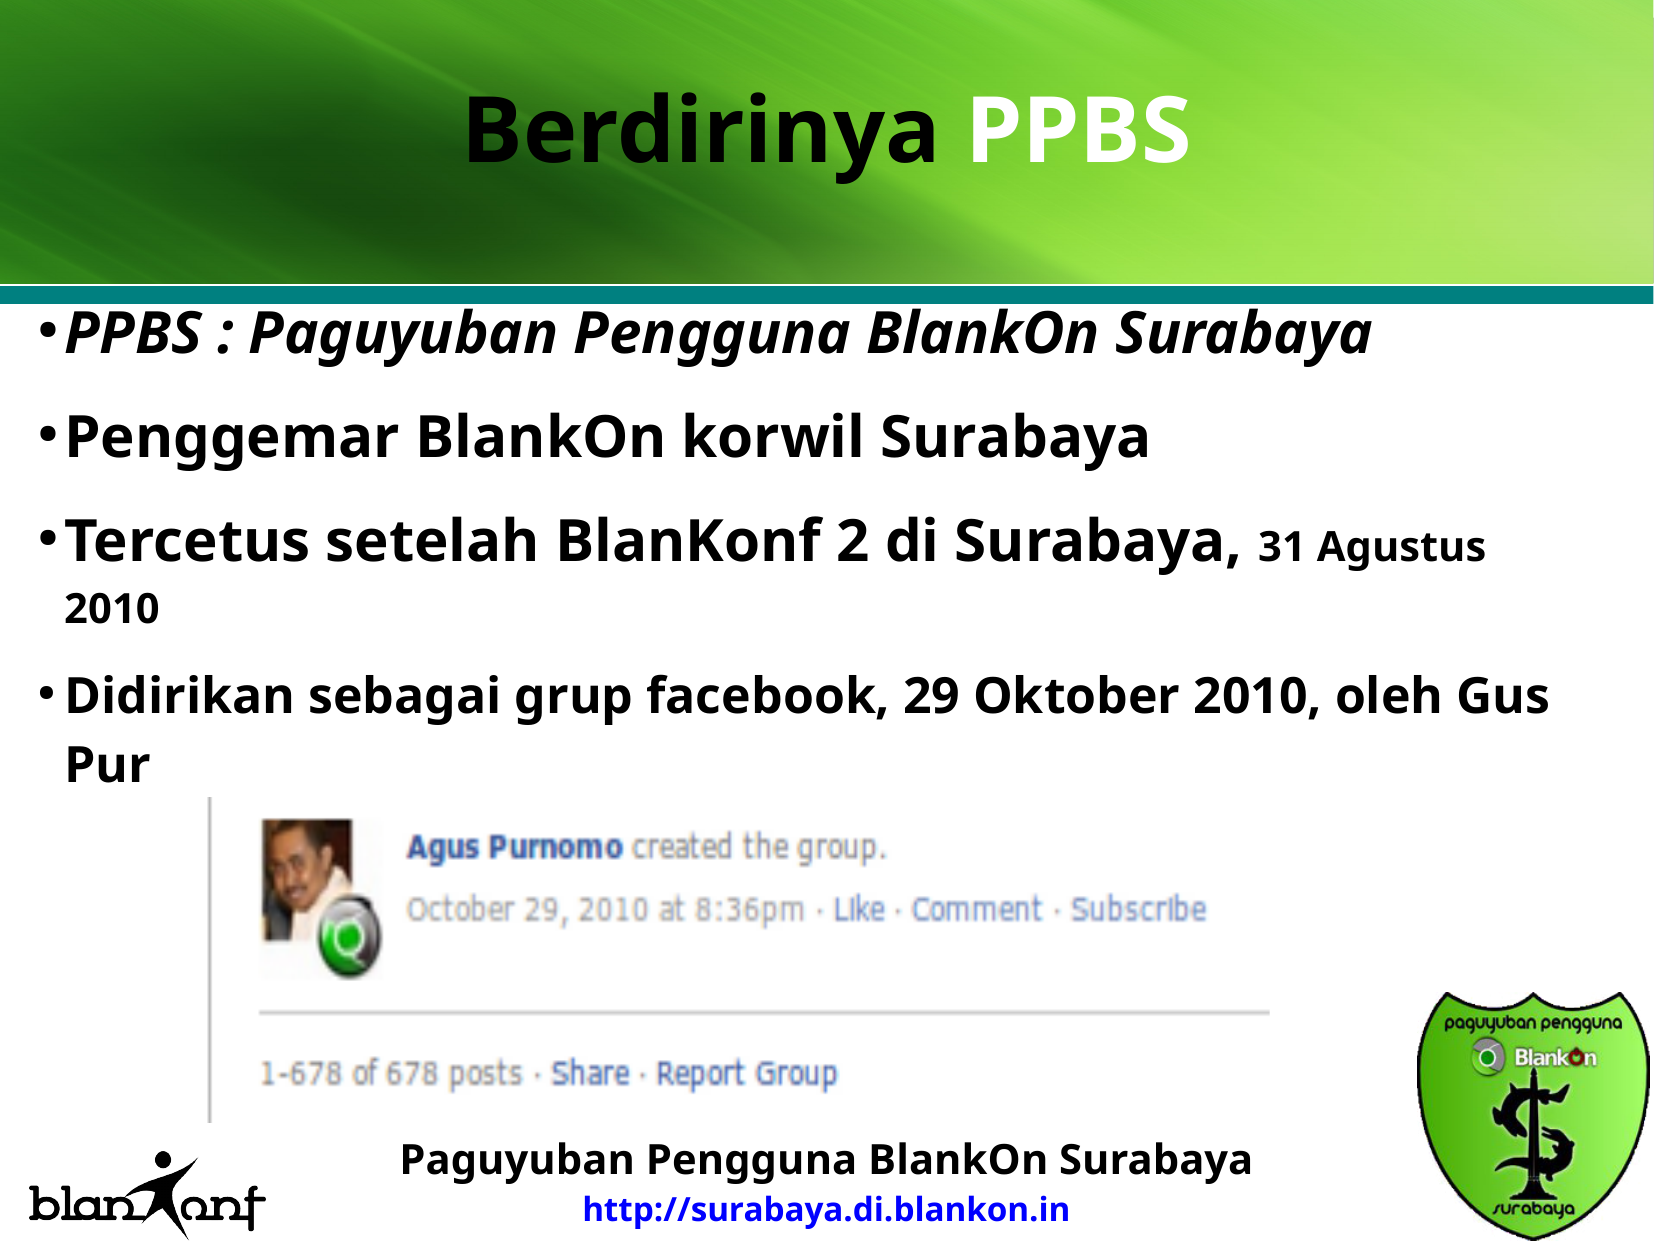

Berdirinya PPBS
Tentang PPBS
#
PPBS : Paguyuban Pengguna BlankOn Surabaya
Penggemar BlankOn korwil Surabaya
Tercetus setelah BlanKonf 2 di Surabaya, 31 Agustus 2010
Didirikan sebagai grup facebook, 29 Oktober 2010, oleh Gus Pur
Paguyuban Pengguna BlankOn Surabaya
http://surabaya.di.blankon.in